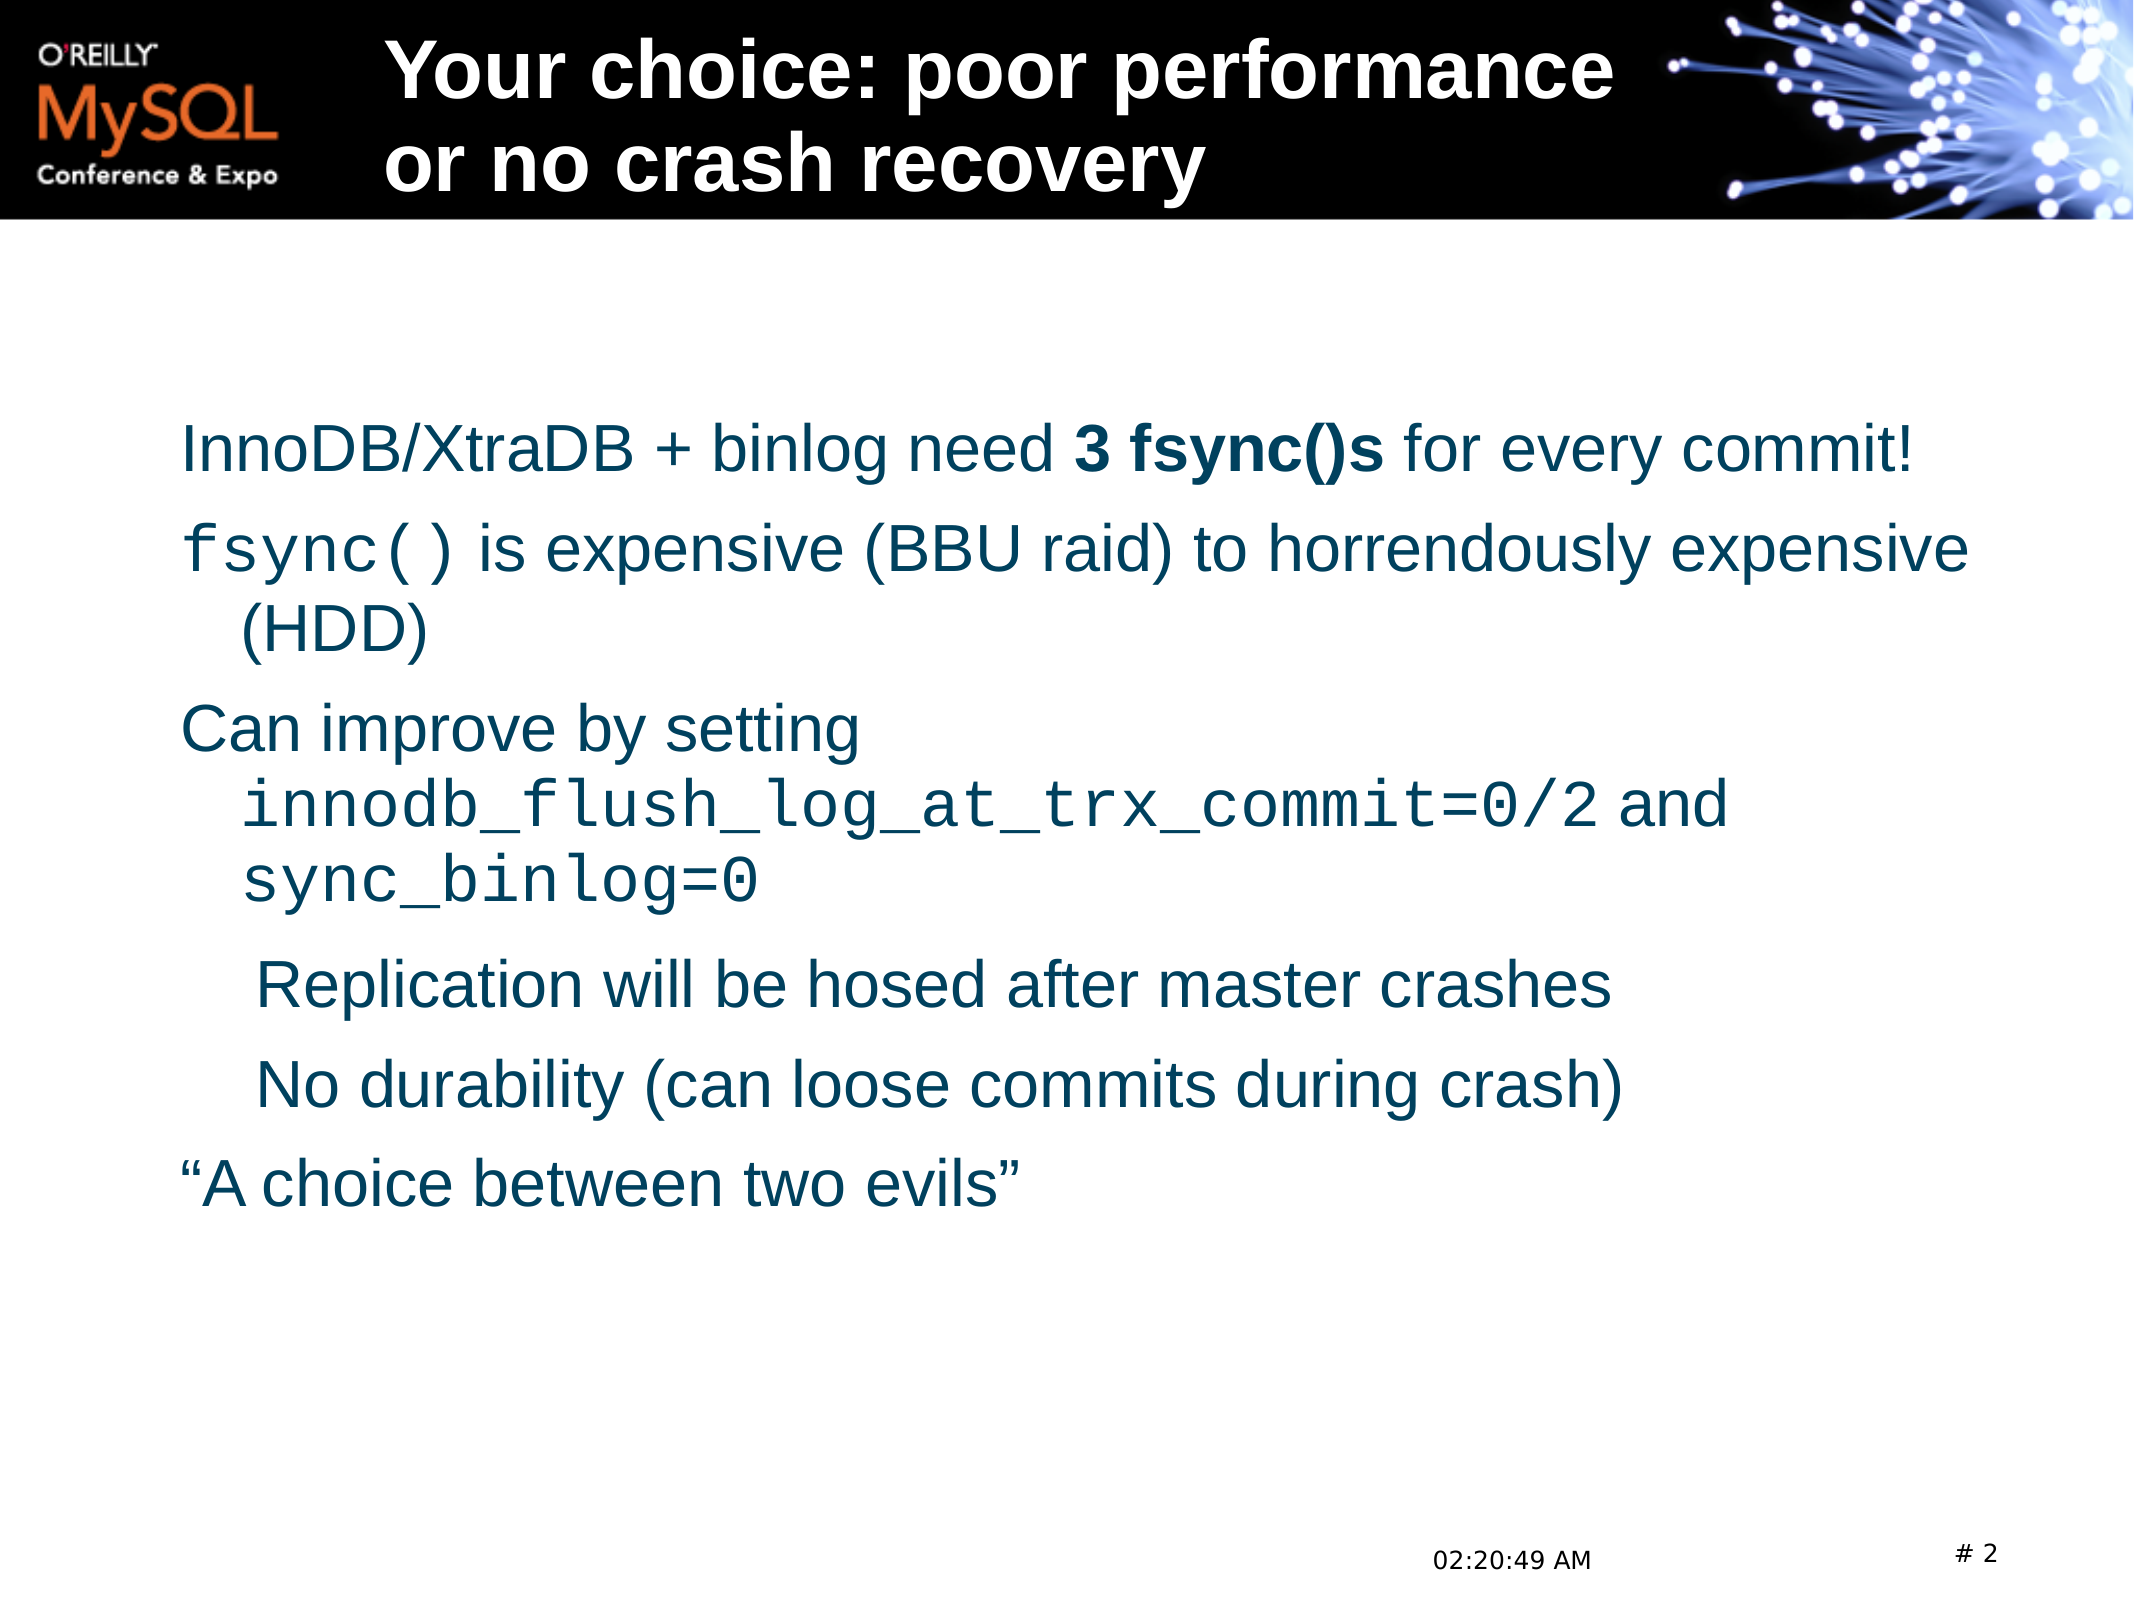

# Your choice: poor performance or no crash recovery
InnoDB/XtraDB + binlog need 3 fsync()s for every commit!
fsync() is expensive (BBU raid) to horrendously expensive (HDD)
Can improve by setting innodb_flush_log_at_trx_commit=0/2 and sync_binlog=0
Replication will be hosed after master crashes
No durability (can loose commits during crash)
“A choice between two evils”